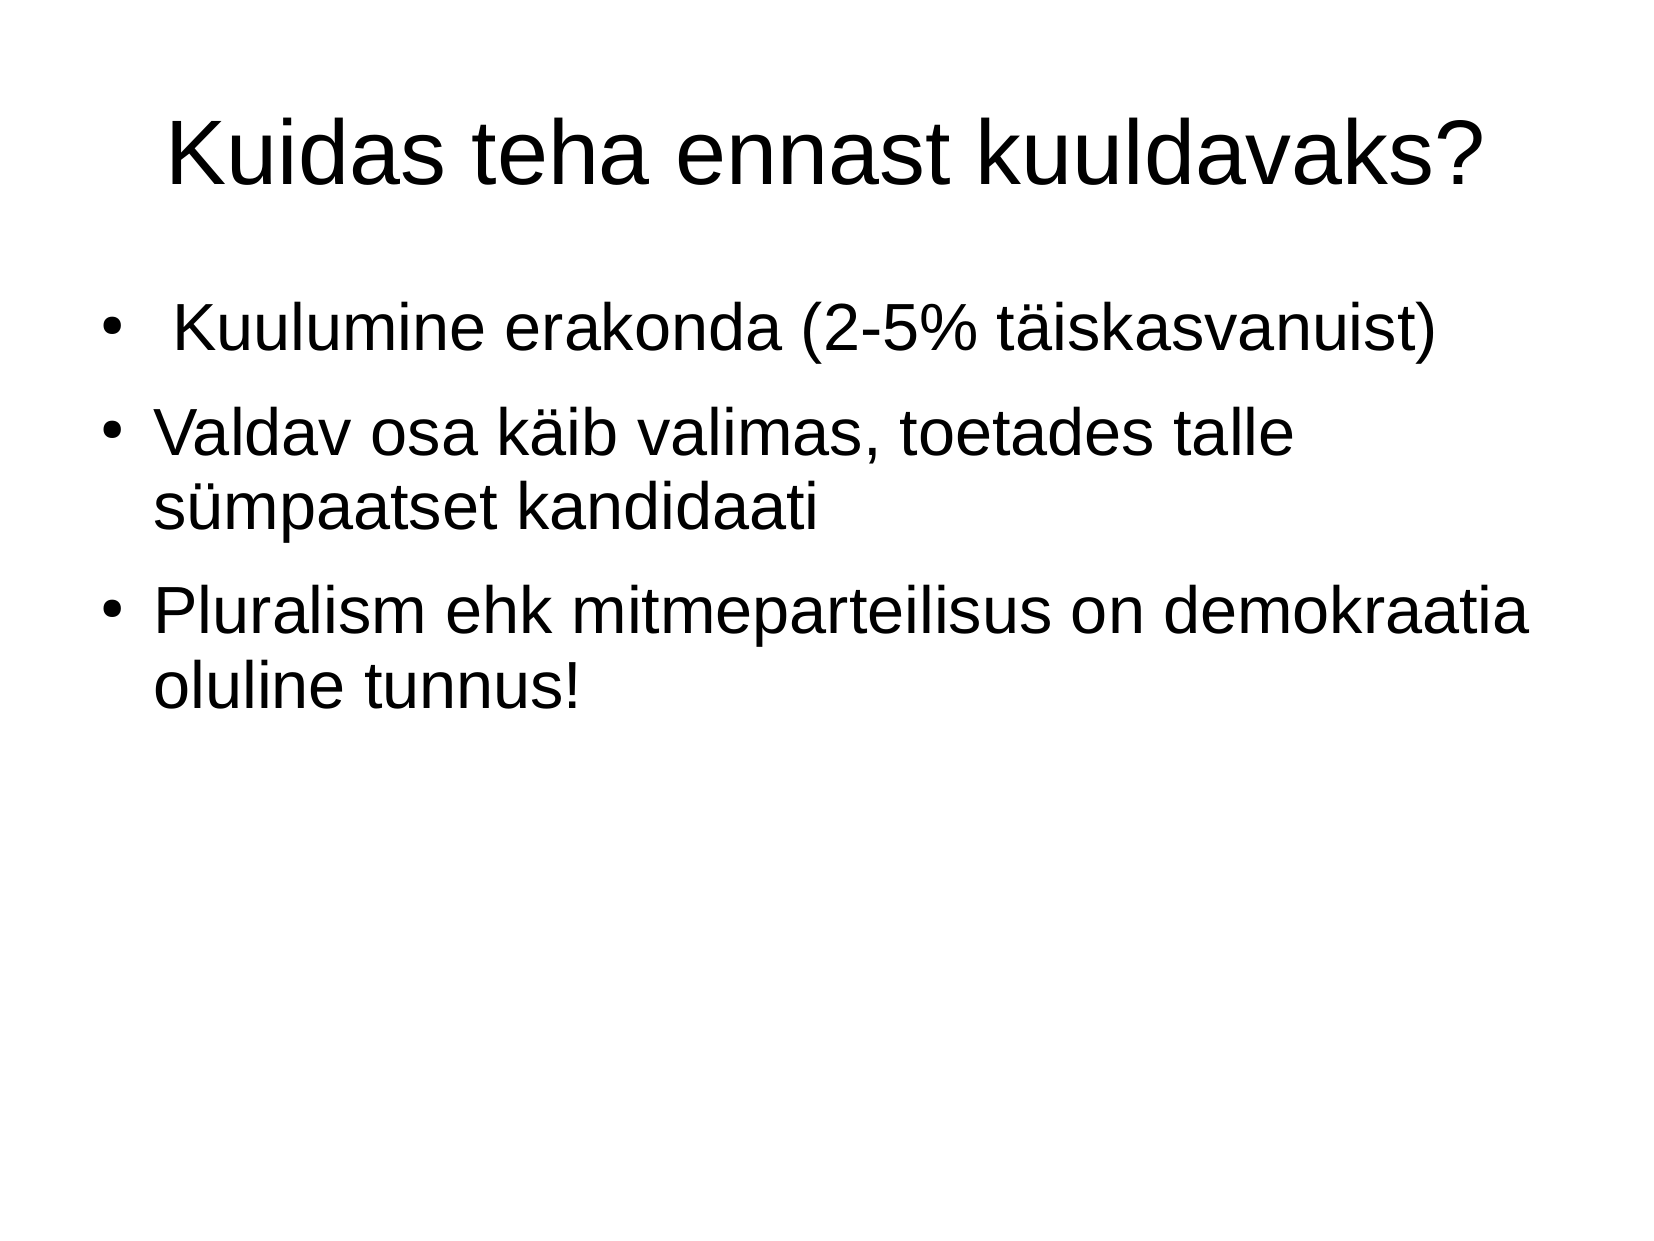

# Kuidas teha ennast kuuldavaks?
 Kuulumine erakonda (2-5% täiskasvanuist)
Valdav osa käib valimas, toetades talle sümpaatset kandidaati
Pluralism ehk mitmeparteilisus on demokraatia oluline tunnus!